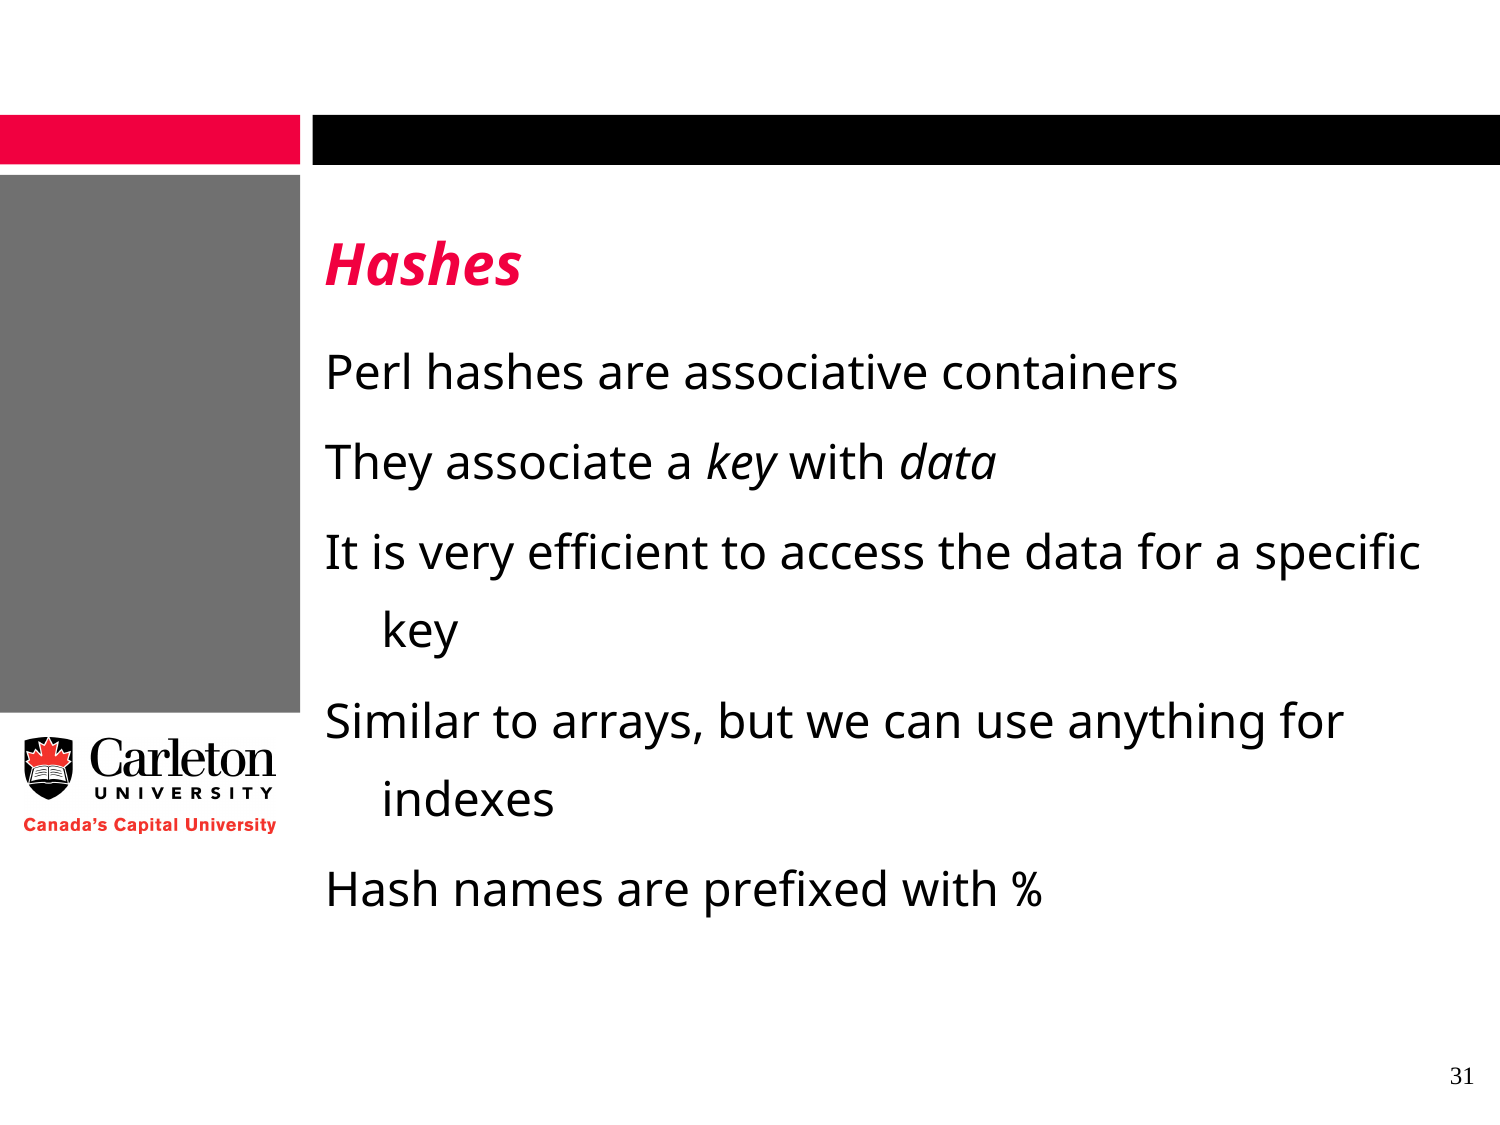

# Hashes
Perl hashes are associative containers
They associate a key with data
It is very efficient to access the data for a specific key
Similar to arrays, but we can use anything for indexes
Hash names are prefixed with %
31